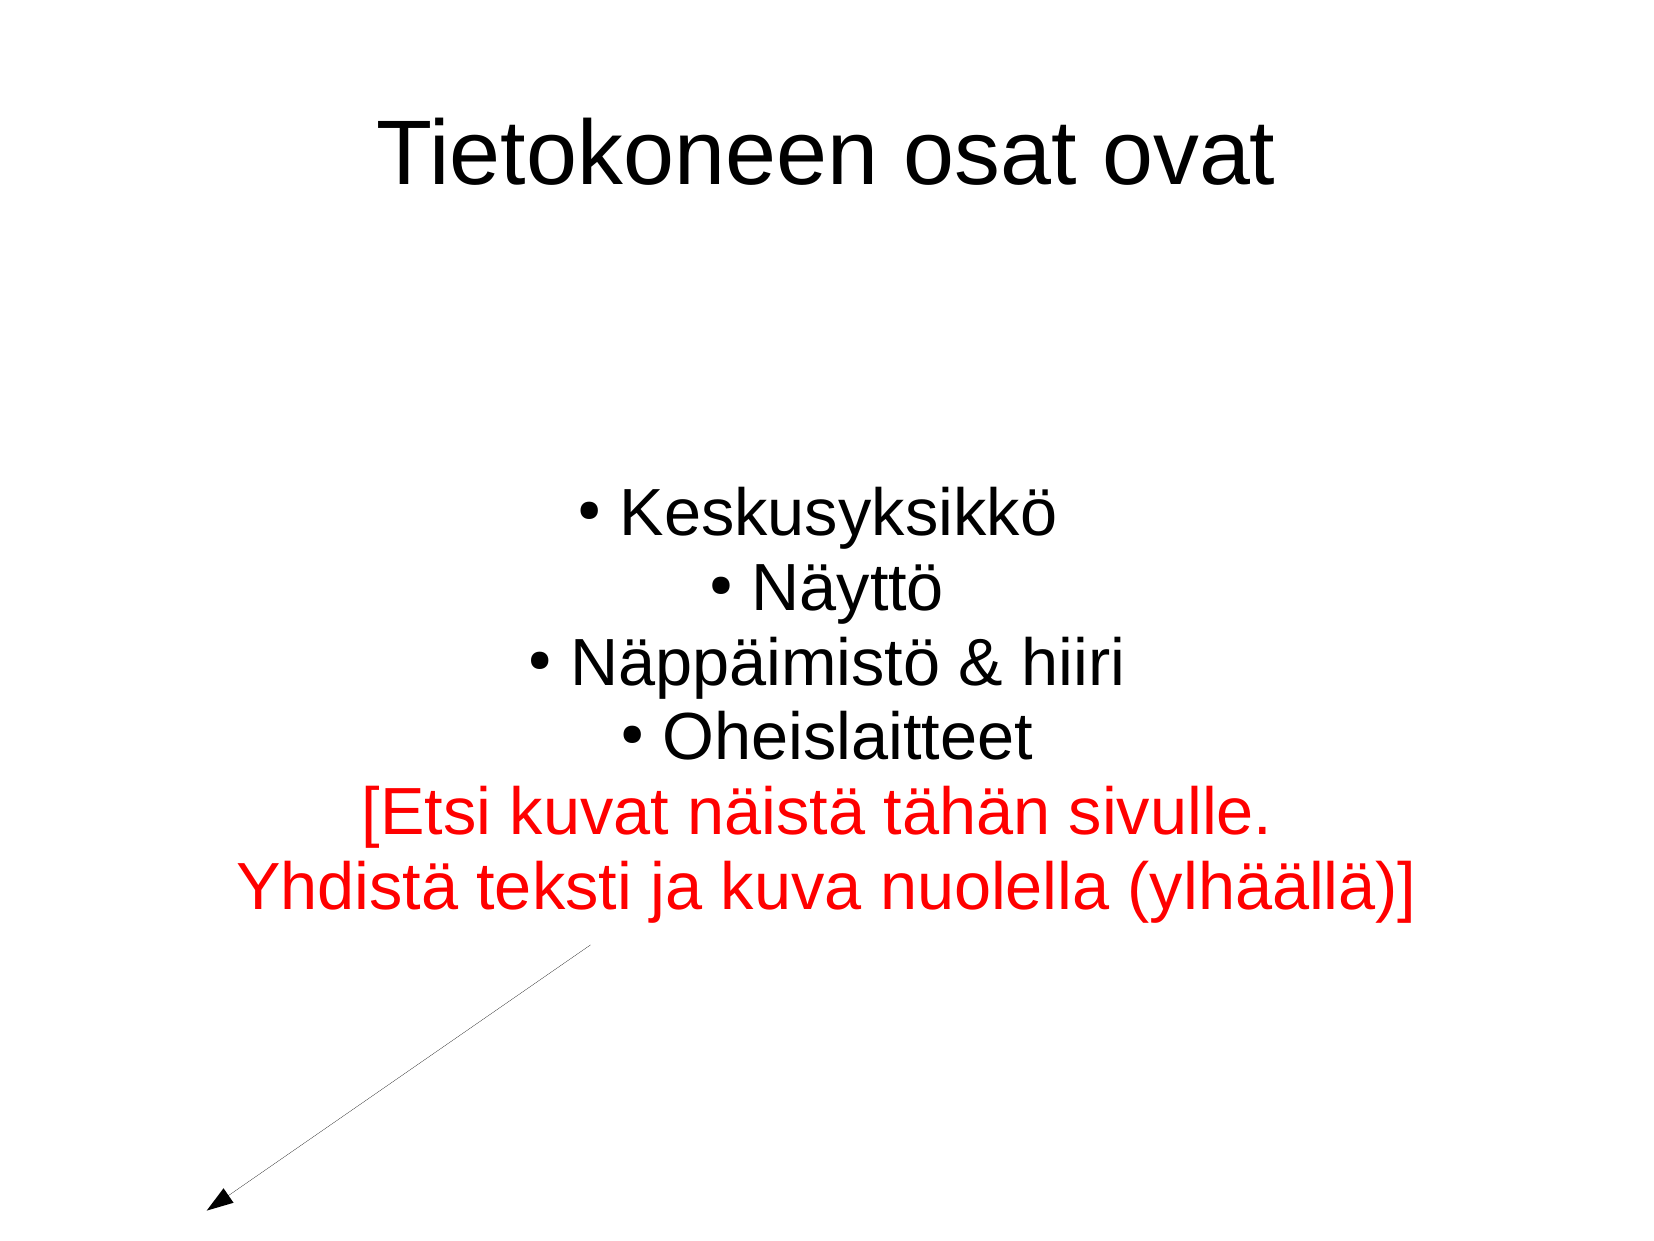

# Tietokoneen osat ovat
 Keskusyksikkö
 Näyttö
 Näppäimistö & hiiri
 Oheislaitteet
[Etsi kuvat näistä tähän sivulle.
Yhdistä teksti ja kuva nuolella (ylhäällä)]